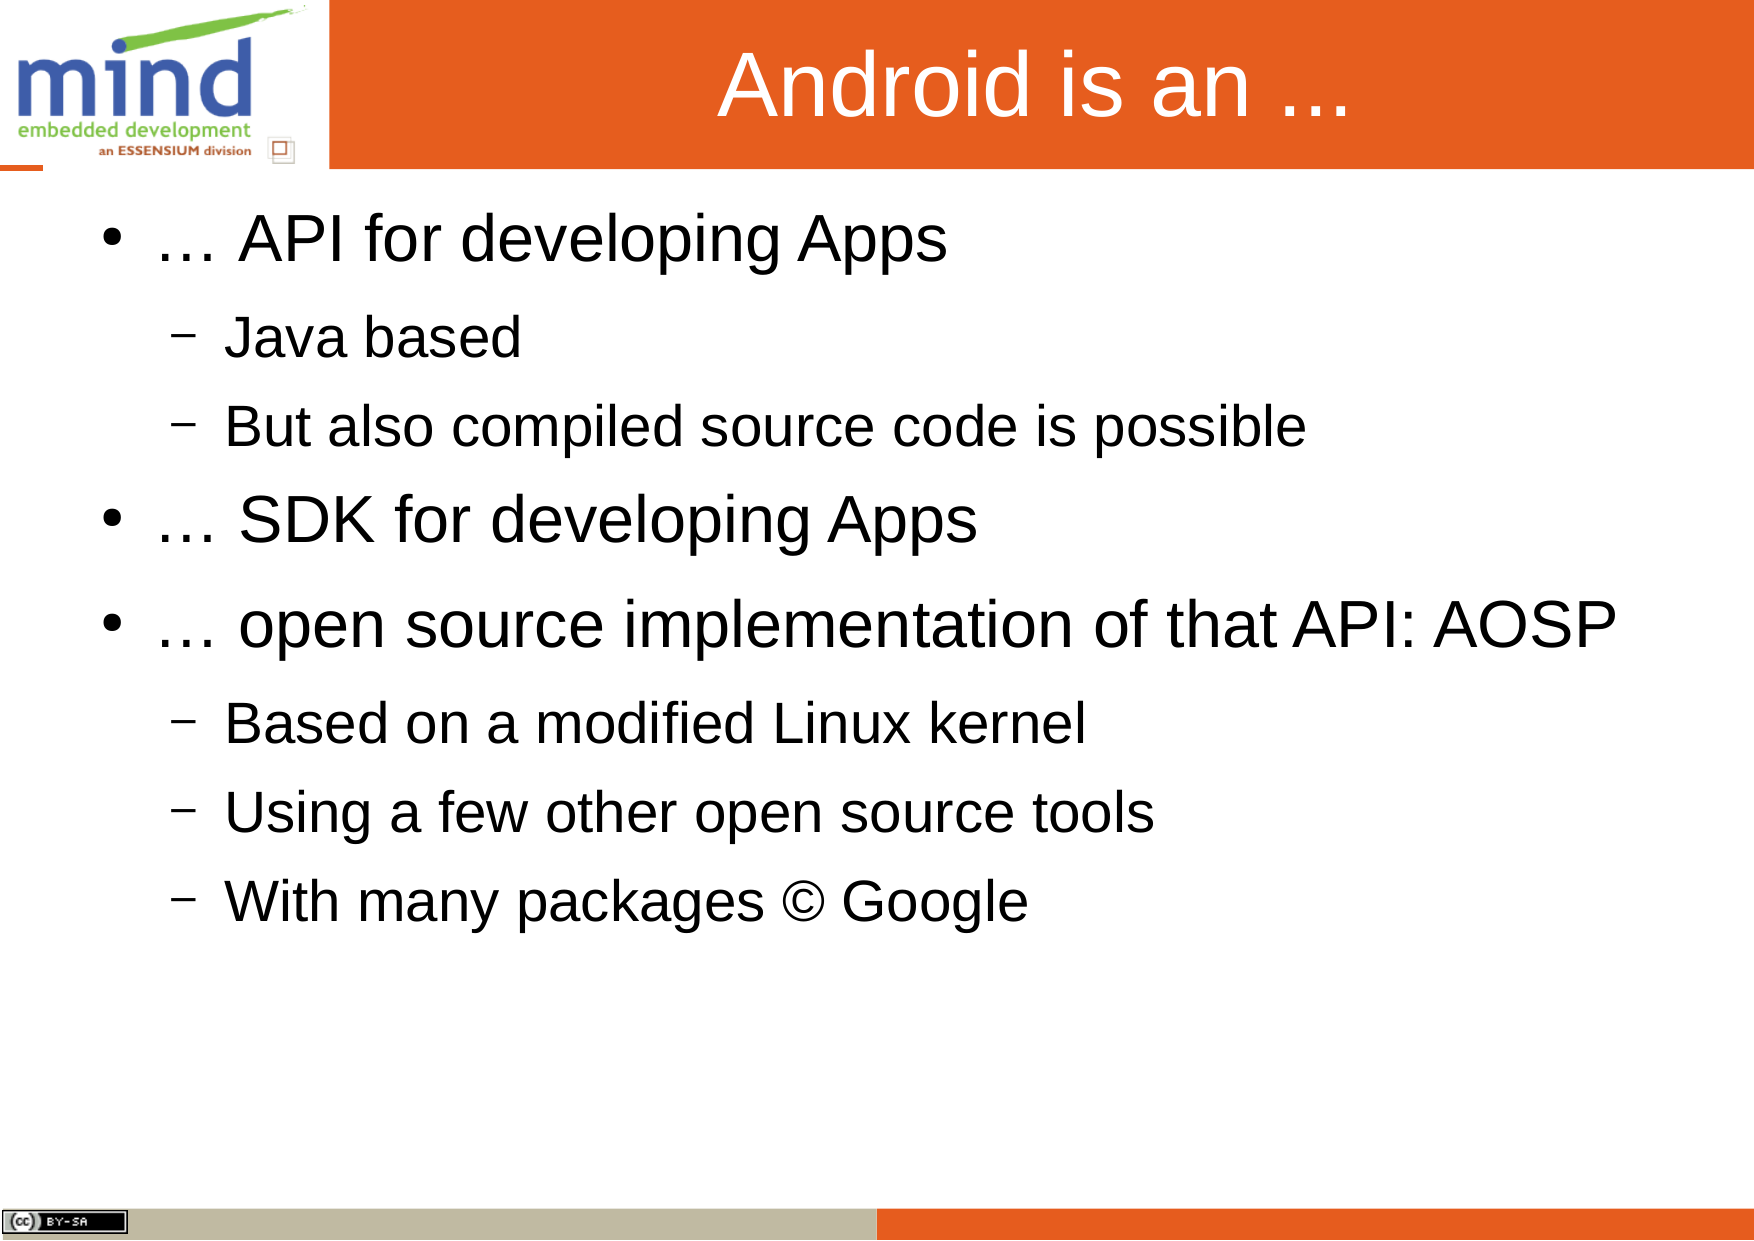

# Android is an ...
… API for developing Apps
Java based
But also compiled source code is possible
… SDK for developing Apps
… open source implementation of that API: AOSP
Based on a modified Linux kernel
Using a few other open source tools
With many packages © Google